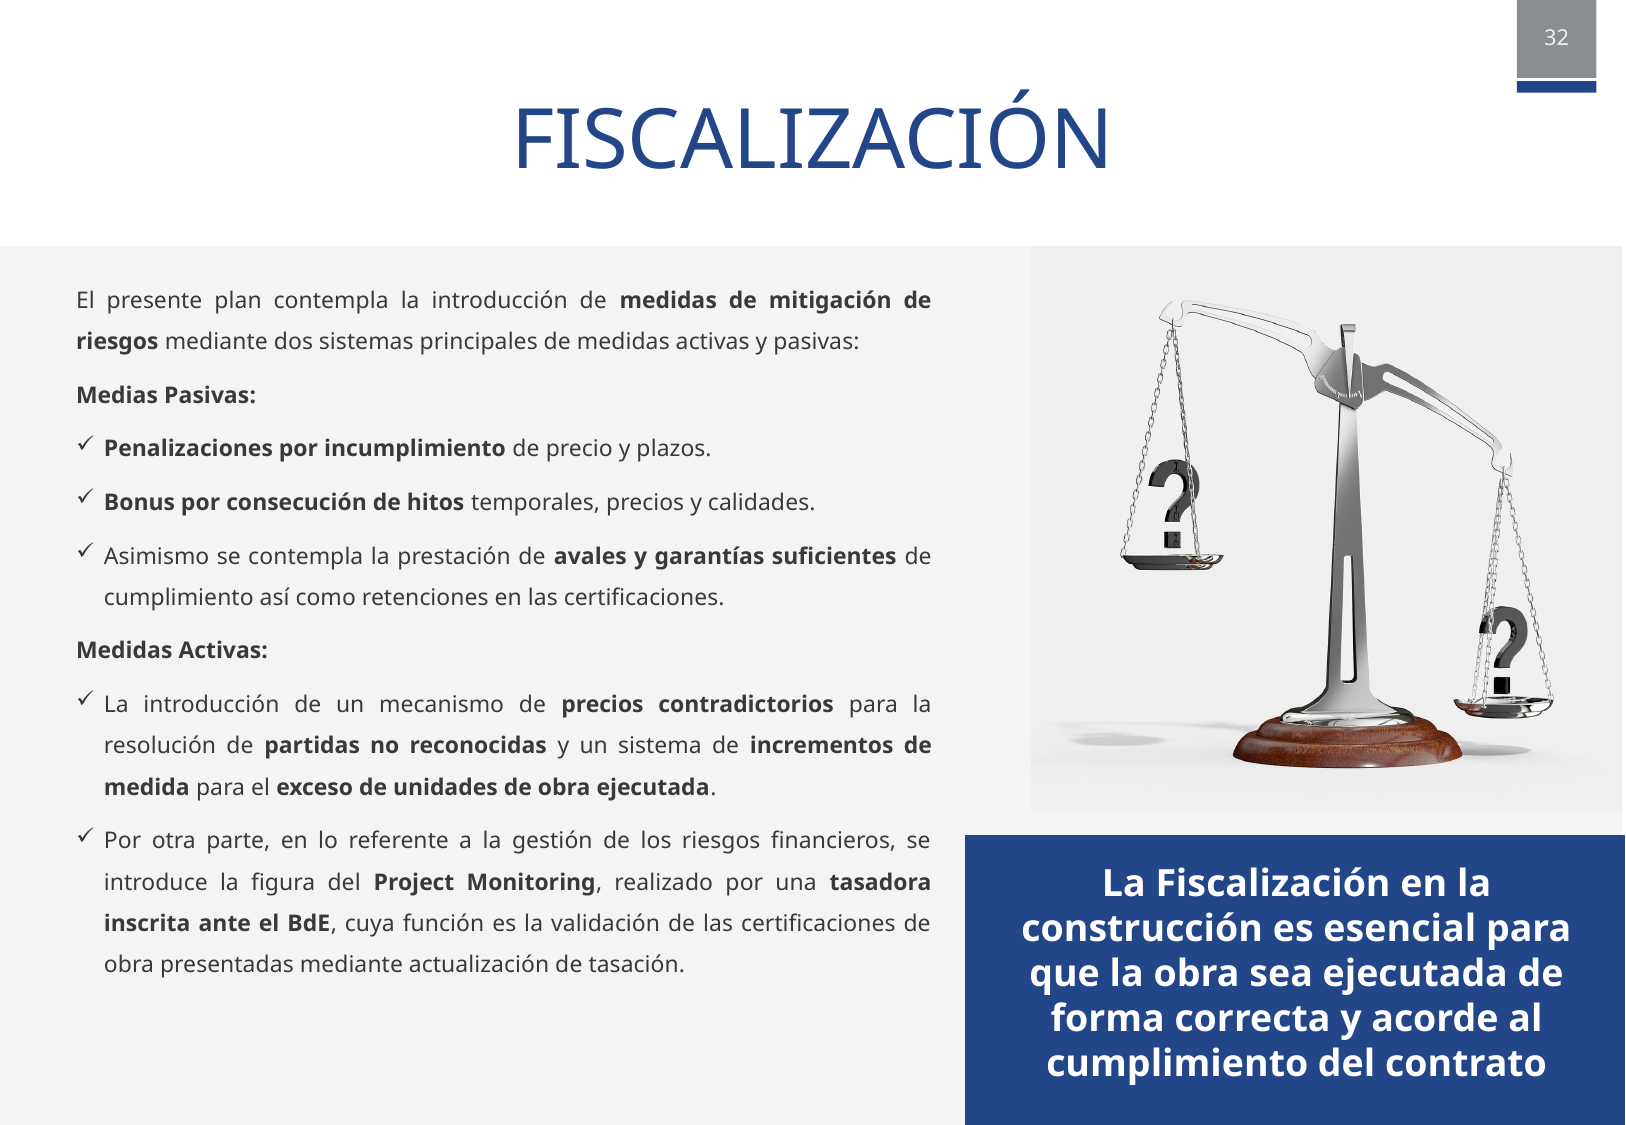

# FISCALIZACIÓN
El presente plan contempla la introducción de medidas de mitigación de riesgos mediante dos sistemas principales de medidas activas y pasivas:
Medias Pasivas:
Penalizaciones por incumplimiento de precio y plazos.
Bonus por consecución de hitos temporales, precios y calidades.
Asimismo se contempla la prestación de avales y garantías suficientes de cumplimiento así como retenciones en las certificaciones.
Medidas Activas:
La introducción de un mecanismo de precios contradictorios para la resolución de partidas no reconocidas y un sistema de incrementos de medida para el exceso de unidades de obra ejecutada.
Por otra parte, en lo referente a la gestión de los riesgos financieros, se introduce la figura del Project Monitoring, realizado por una tasadora inscrita ante el BdE, cuya función es la validación de las certificaciones de obra presentadas mediante actualización de tasación.
La Fiscalización en la construcción es esencial para que la obra sea ejecutada de forma correcta y acorde al cumplimiento del contrato